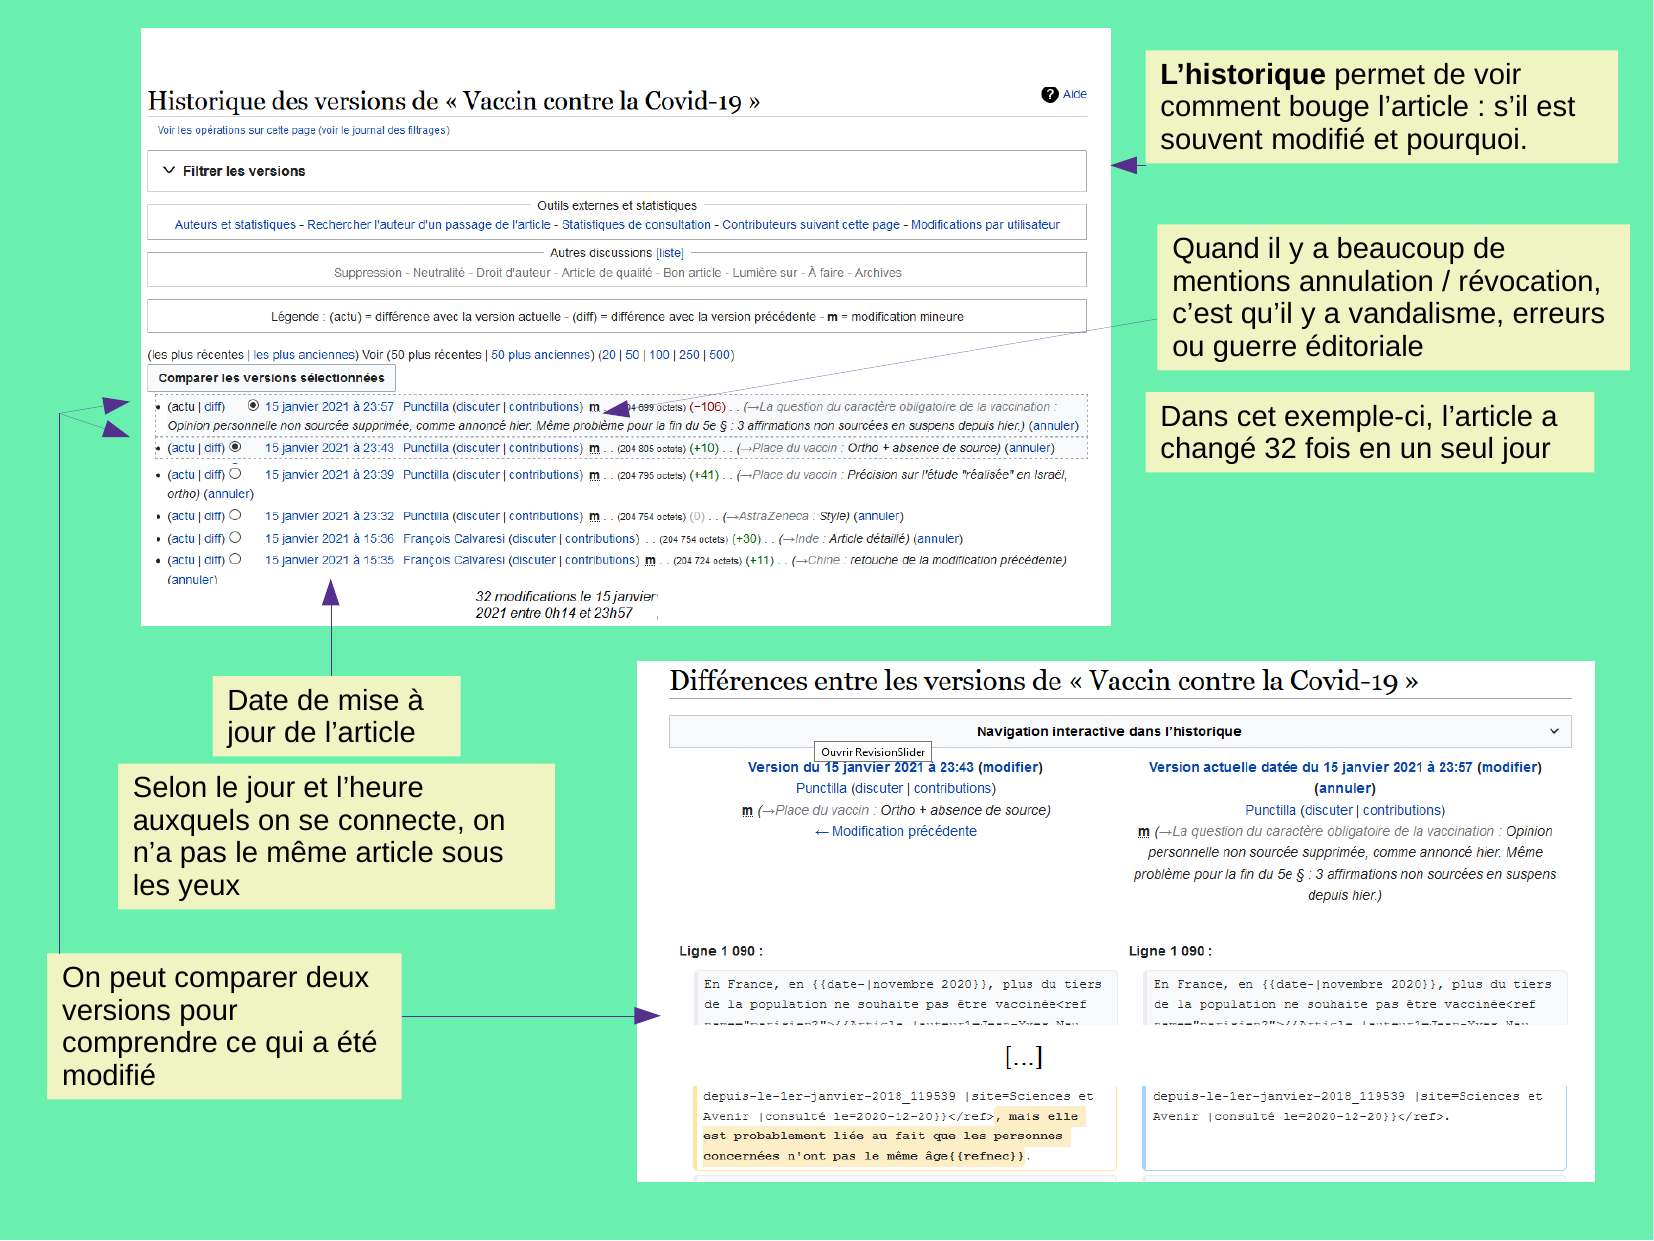

L’historique permet de voir comment bouge l’article : s’il est souvent modifié et pourquoi.
Quand il y a beaucoup de mentions annulation / révocation, c’est qu’il y a vandalisme, erreurs ou guerre éditoriale
Dans cet exemple-ci, l’article a changé 32 fois en un seul jour
Date de mise à jour de l’article
Selon le jour et l’heure auxquels on se connecte, on n’a pas le même article sous les yeux
On peut comparer deux versions pour comprendre ce qui a été modifié